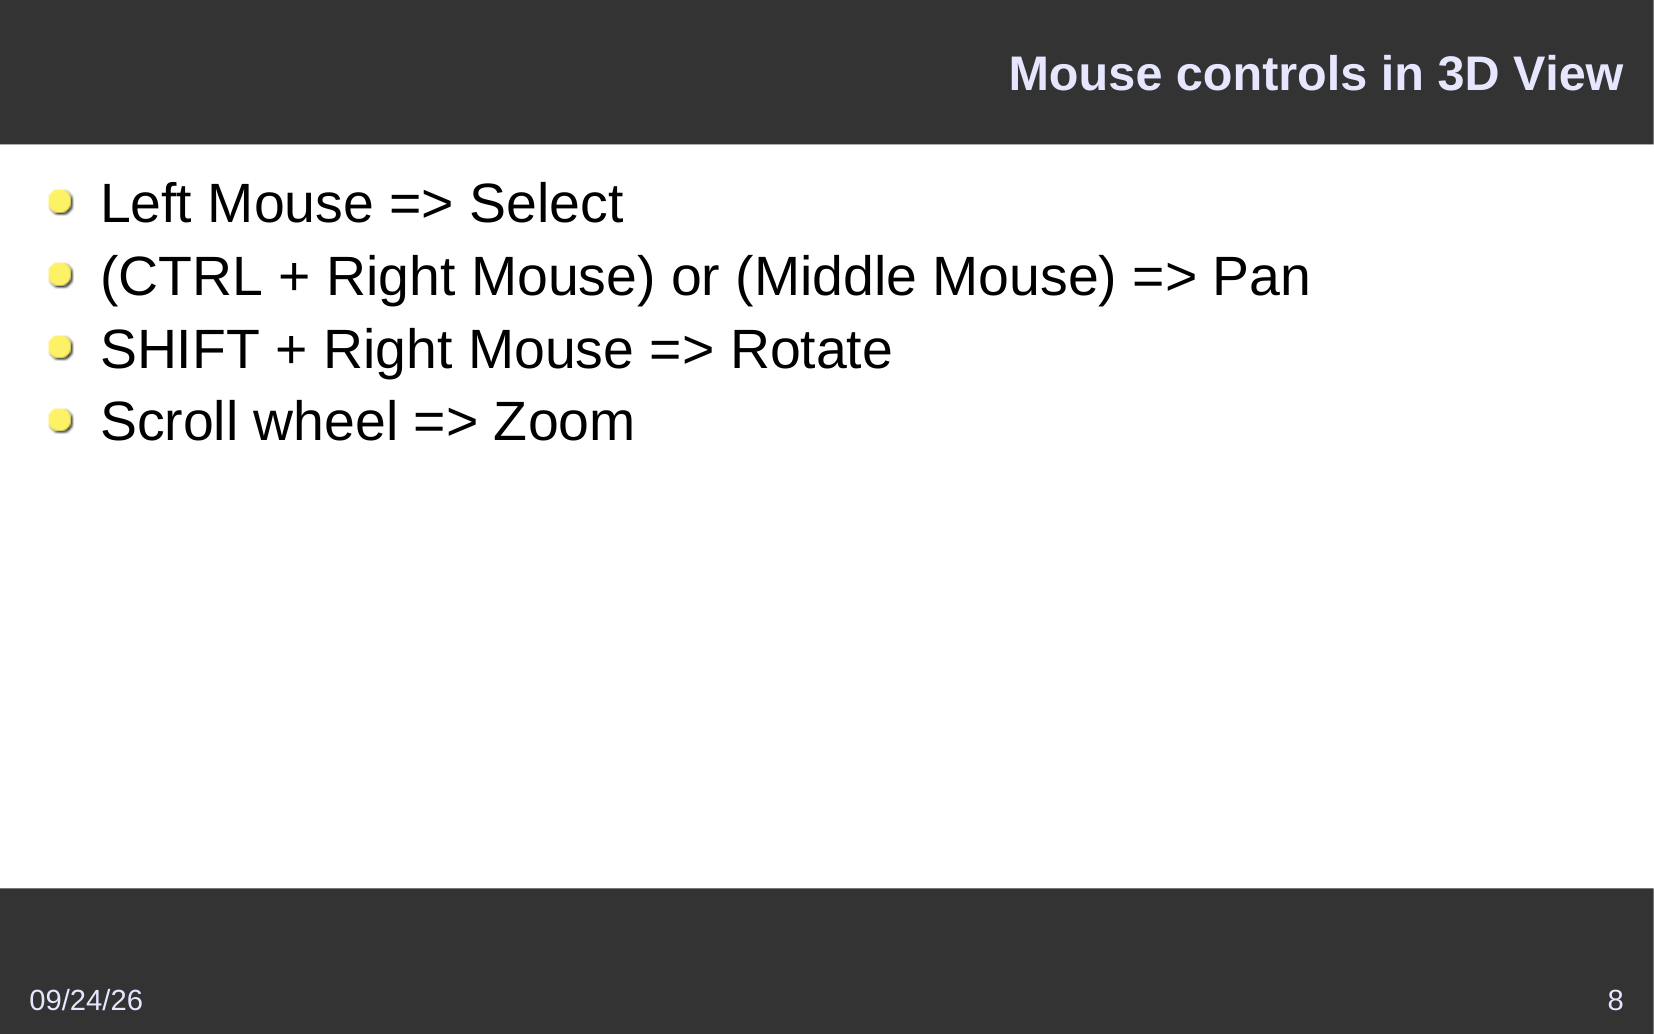

# Mouse controls in 3D View
Left Mouse => Select
(CTRL + Right Mouse) or (Middle Mouse) => Pan
SHIFT + Right Mouse => Rotate
Scroll wheel => Zoom
8